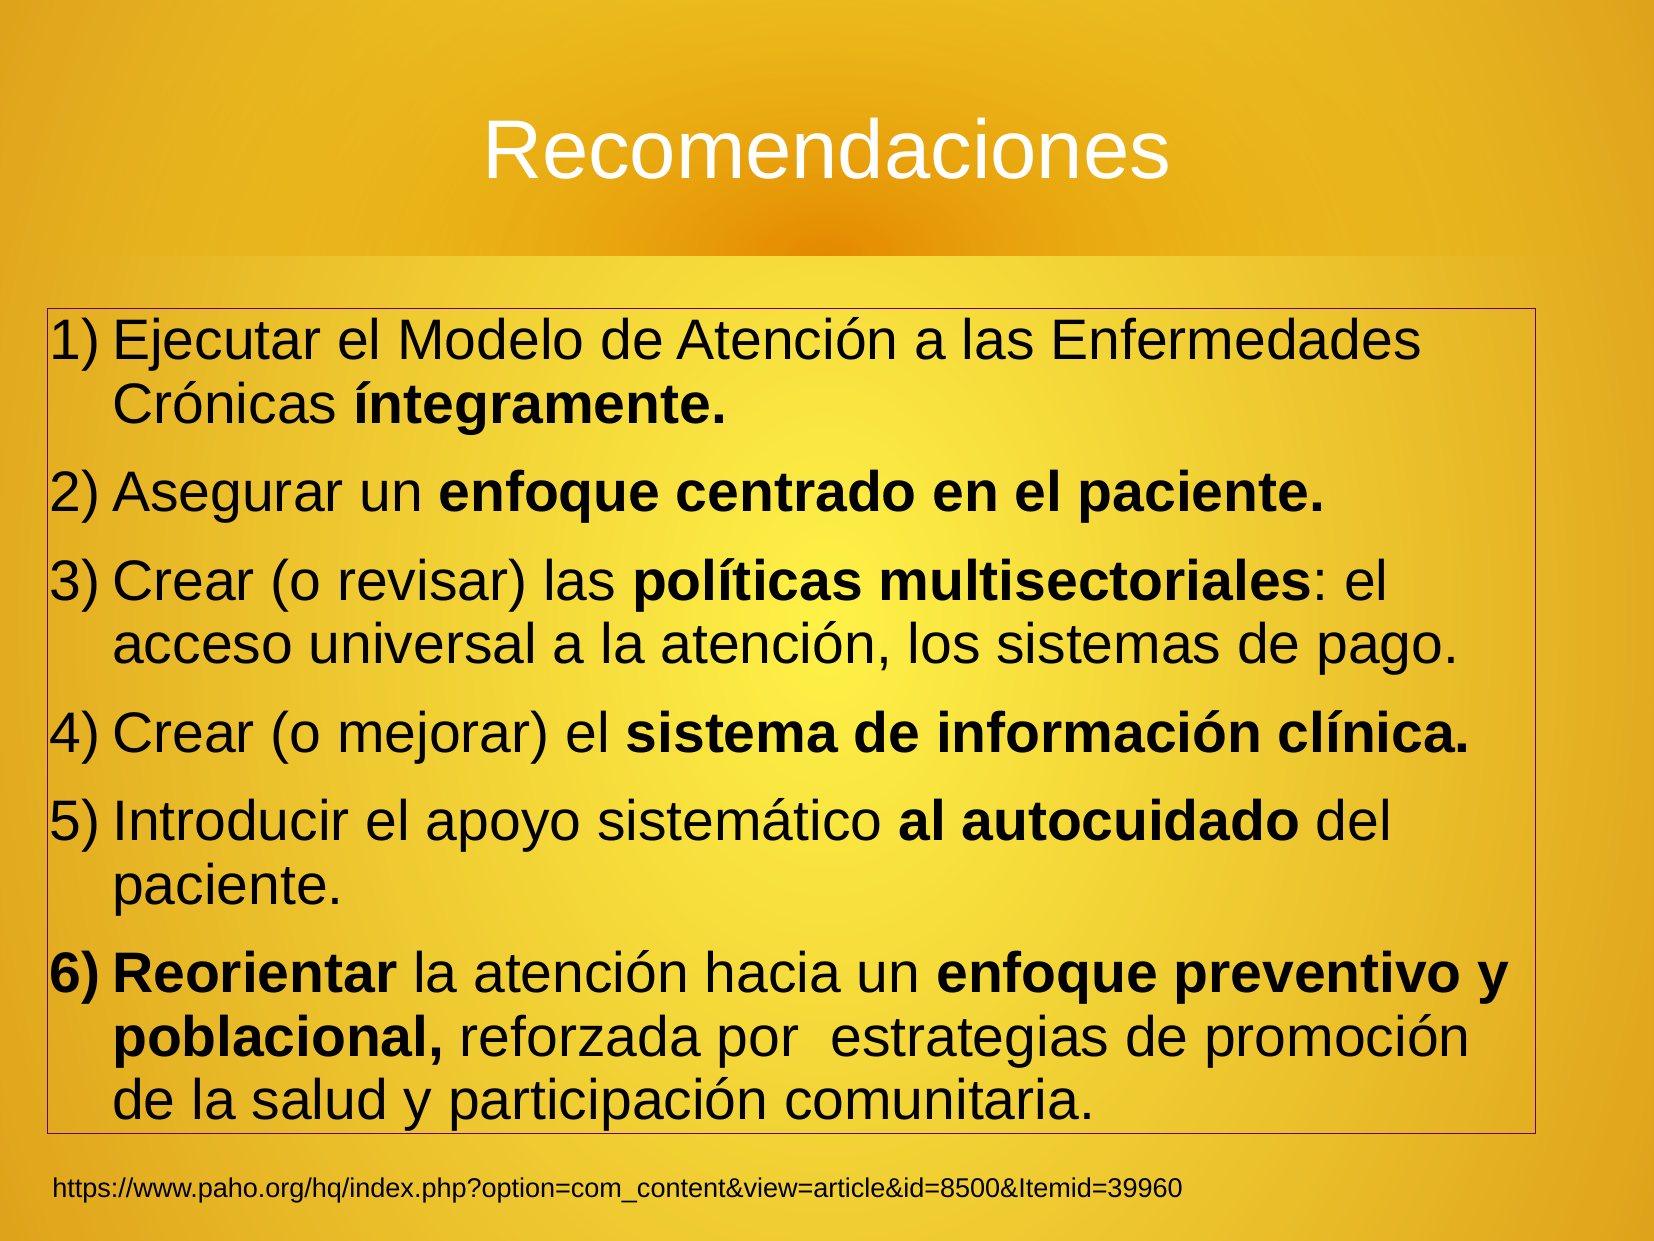

# Recomendaciones
Ejecutar el Modelo de Atención a las Enfermedades Crónicas íntegramente.
Asegurar un enfoque centrado en el paciente.
Crear (o revisar) las políticas multisectoriales: el acceso universal a la atención, los sistemas de pago.
Crear (o mejorar) el sistema de información clínica.
Introducir el apoyo sistemático al autocuidado del paciente.
Reorientar la atención hacia un enfoque preventivo y poblacional, reforzada por estrategias de promoción de la salud y participación comunitaria.
https://www.paho.org/hq/index.php?option=com_content&view=article&id=8500&Itemid=39960